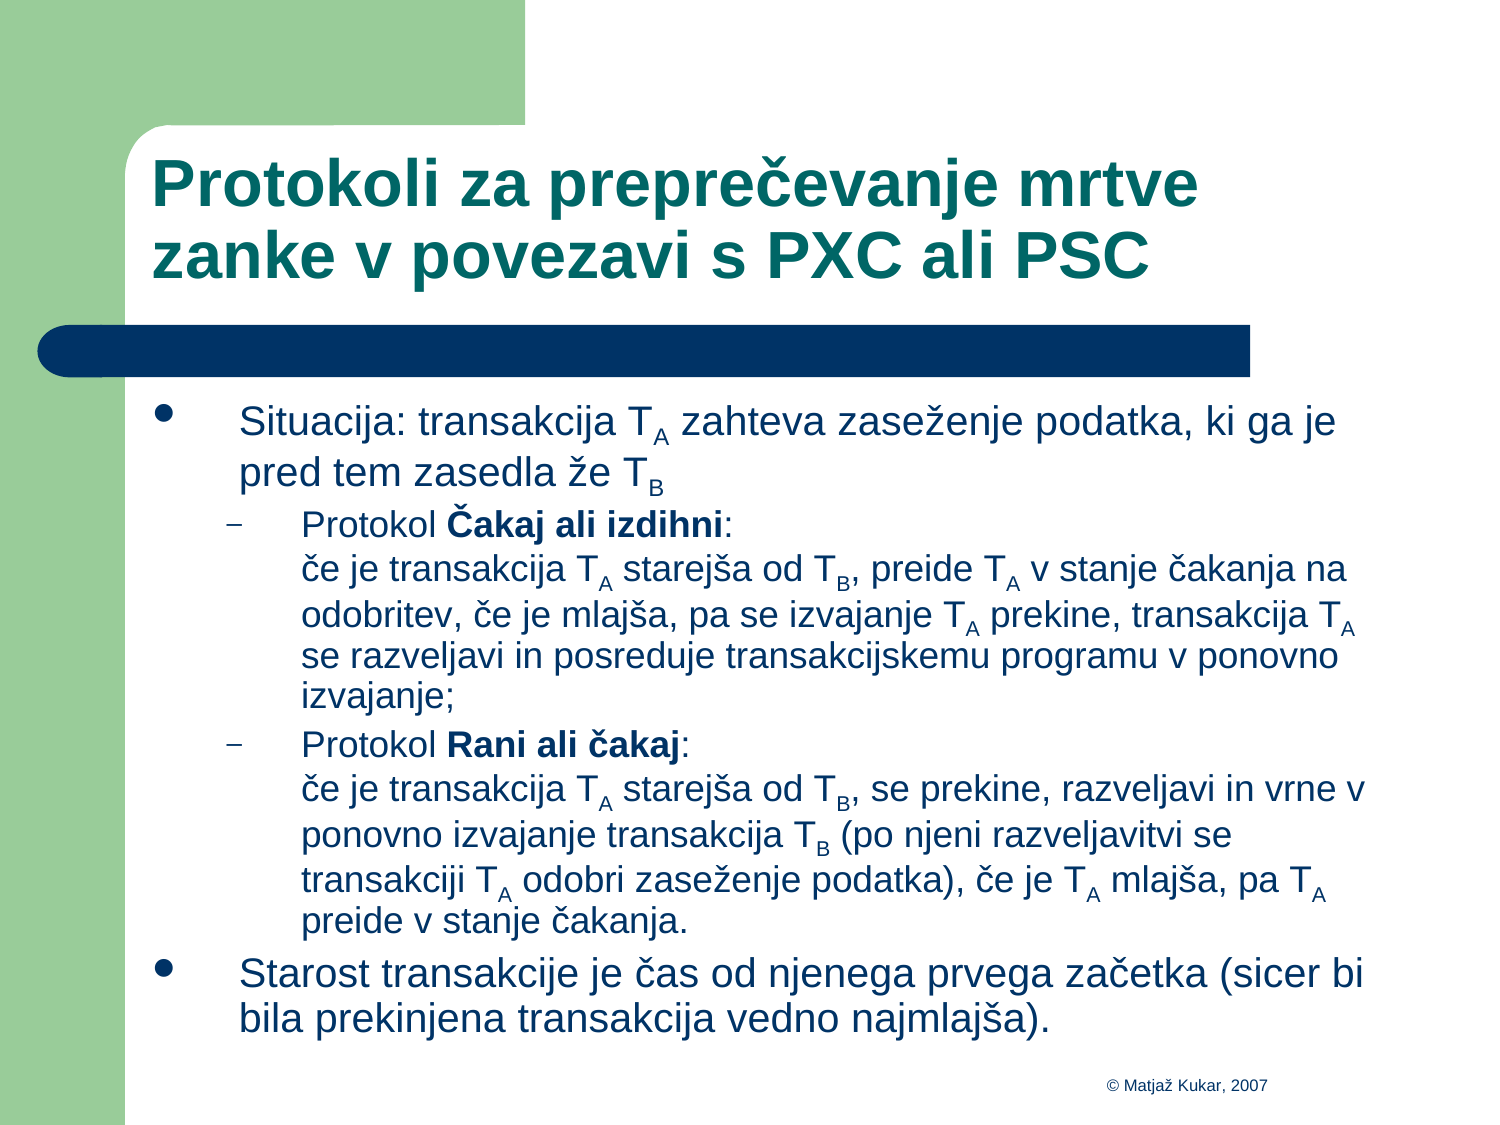

# Protokoli za preprečevanje mrtve zanke v povezavi s PXC ali PSC
Situacija: transakcija TA zahteva zaseženje podatka, ki ga je pred tem zasedla že TB
Protokol Čakaj ali izdihni:
če je transakcija TA starejša od TB, preide TA v stanje čakanja na odobritev, če je mlajša, pa se izvajanje TA prekine, transakcija TA se razveljavi in posreduje transakcijskemu programu v ponovno izvajanje;
Protokol Rani ali čakaj:
če je transakcija TA starejša od TB, se prekine, razveljavi in vrne v ponovno izvajanje transakcija TB (po njeni razveljavitvi se transakciji TA odobri zaseženje podatka), če je TA mlajša, pa TA preide v stanje čakanja.
Starost transakcije je čas od njenega prvega začetka (sicer bi bila prekinjena transakcija vedno najmlajša).
© Matjaž Kukar, 2007